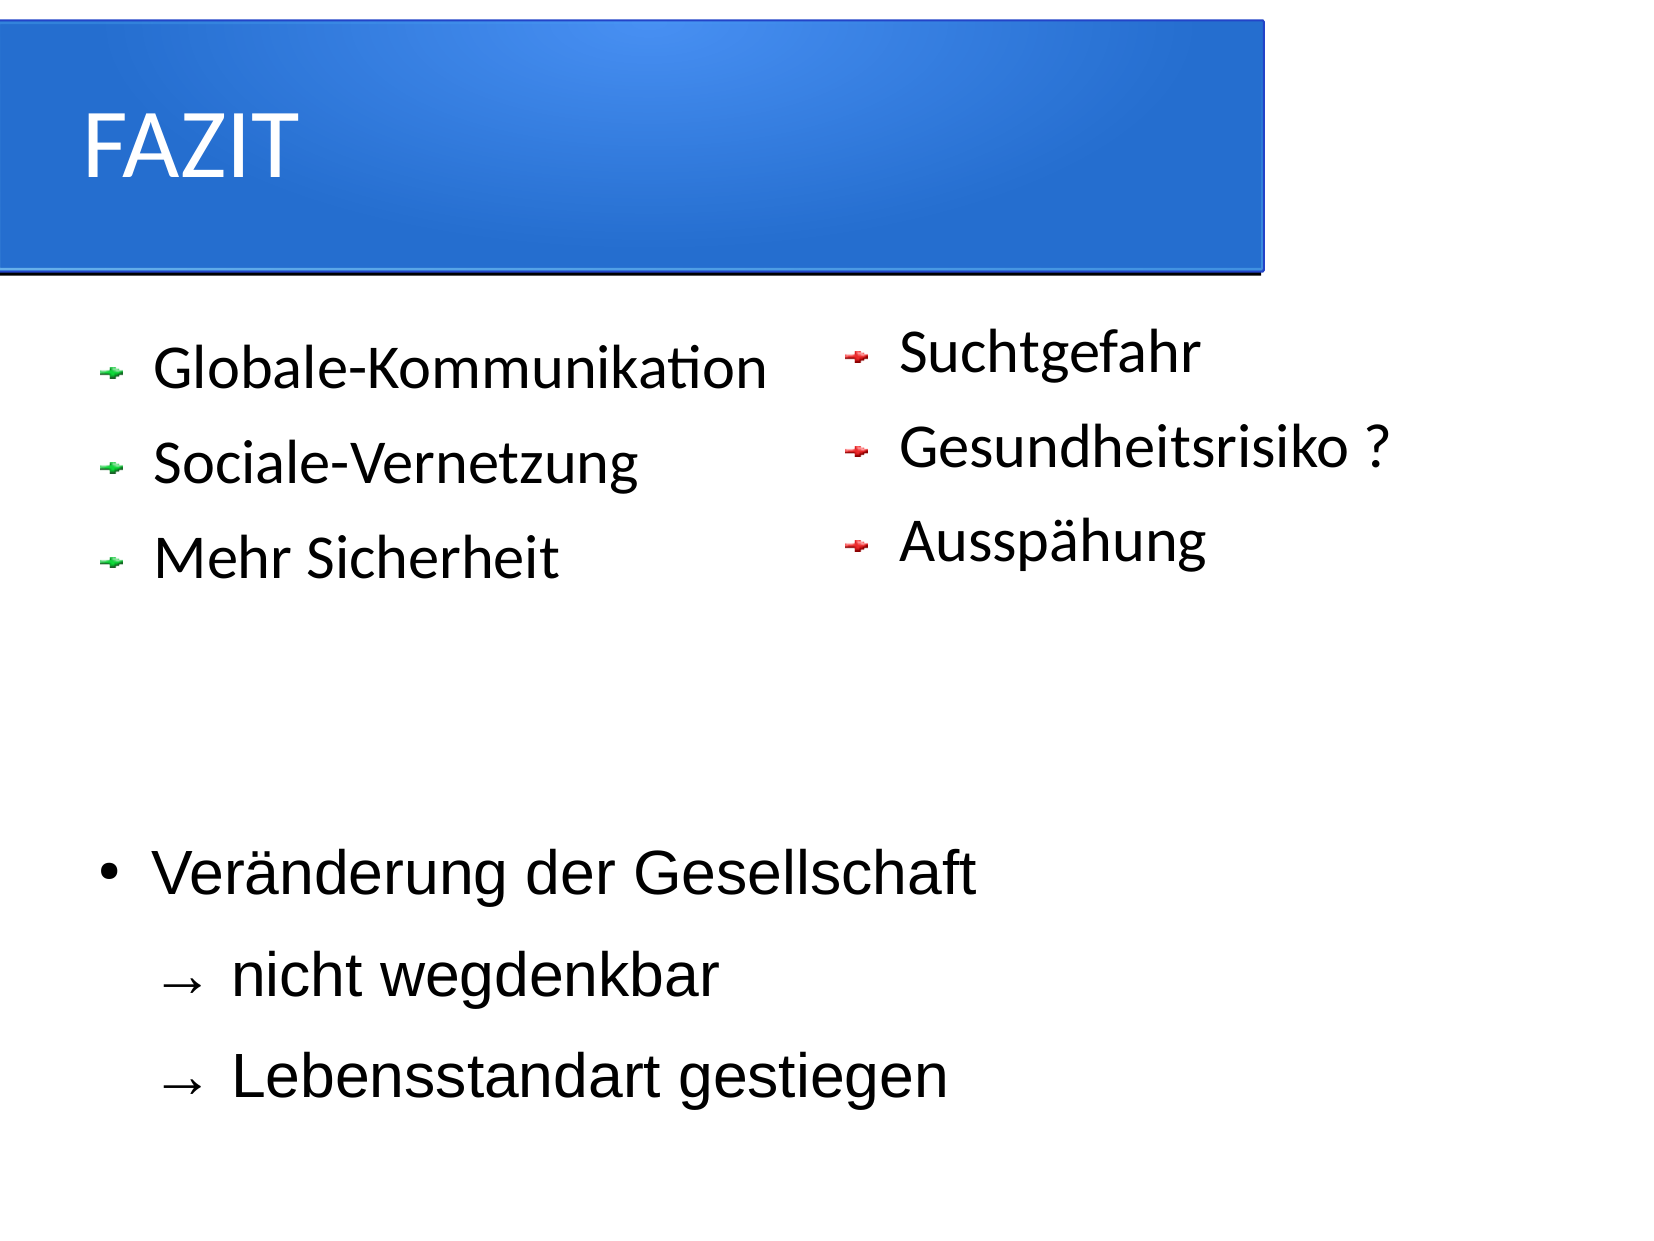

# FAZIT
Suchtgefahr
Gesundheitsrisiko ?
Ausspähung
Globale-Kommunikation
Sociale-Vernetzung
Mehr Sicherheit
Veränderung der Gesellschaft
→ nicht wegdenkbar
→ Lebensstandart gestiegen